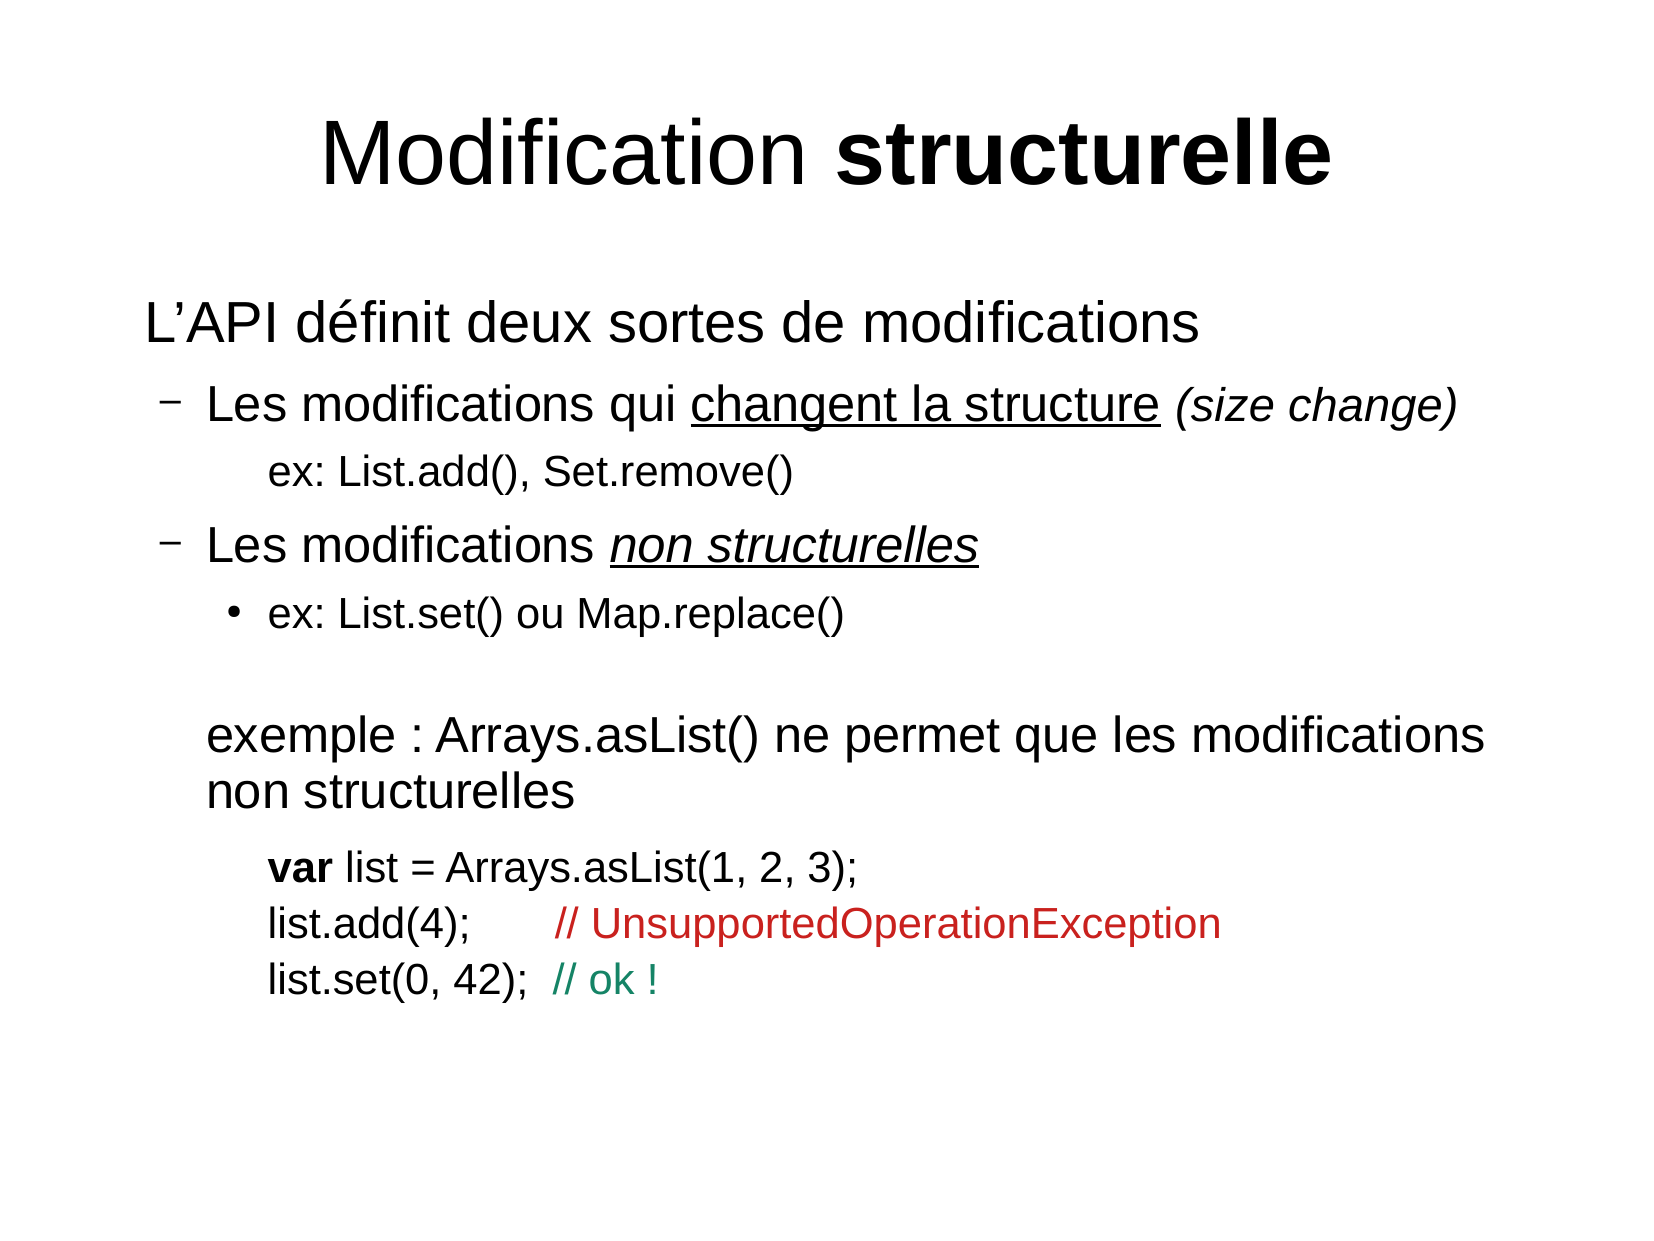

# Modification structurelle
L’API définit deux sortes de modifications
Les modifications qui changent la structure (size change)
ex: List.add(), Set.remove()
Les modifications non structurelles
ex: List.set() ou Map.replace()
exemple : Arrays.asList() ne permet que les modifications non structurelles
var list = Arrays.asList(1, 2, 3);
list.add(4); // UnsupportedOperationException
list.set(0, 42); // ok !